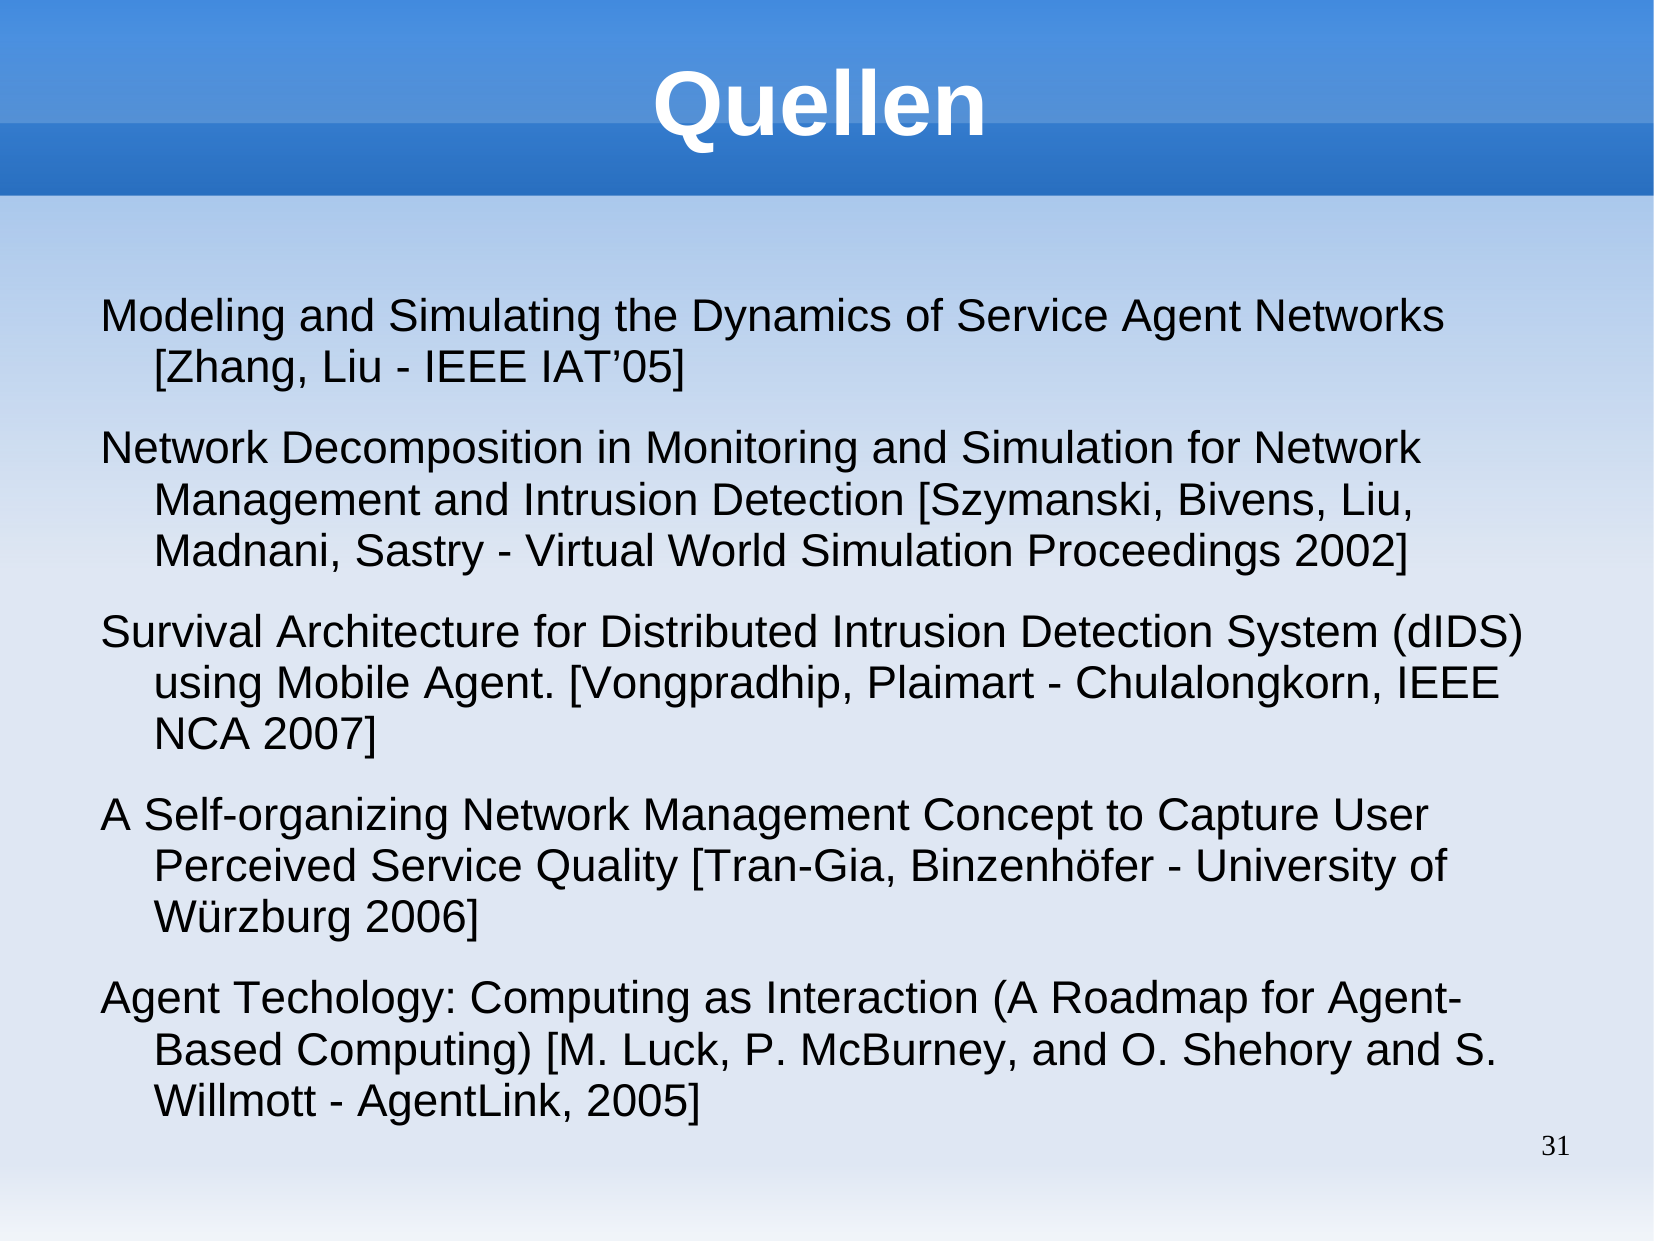

# Quellen
Modeling and Simulating the Dynamics of Service Agent Networks [Zhang, Liu - IEEE IAT’05]
Network Decomposition in Monitoring and Simulation for Network Management and Intrusion Detection [Szymanski, Bivens, Liu, Madnani, Sastry - Virtual World Simulation Proceedings 2002]
Survival Architecture for Distributed Intrusion Detection System (dIDS) using Mobile Agent. [Vongpradhip, Plaimart - Chulalongkorn, IEEE NCA 2007]
A Self-organizing Network Management Concept to Capture User Perceived Service Quality [Tran-Gia, Binzenhöfer - University of Würzburg 2006]
Agent Techology: Computing as Interaction (A Roadmap for Agent-Based Computing) [M. Luck, P. McBurney, and O. Shehory and S. Willmott - AgentLink, 2005]
31